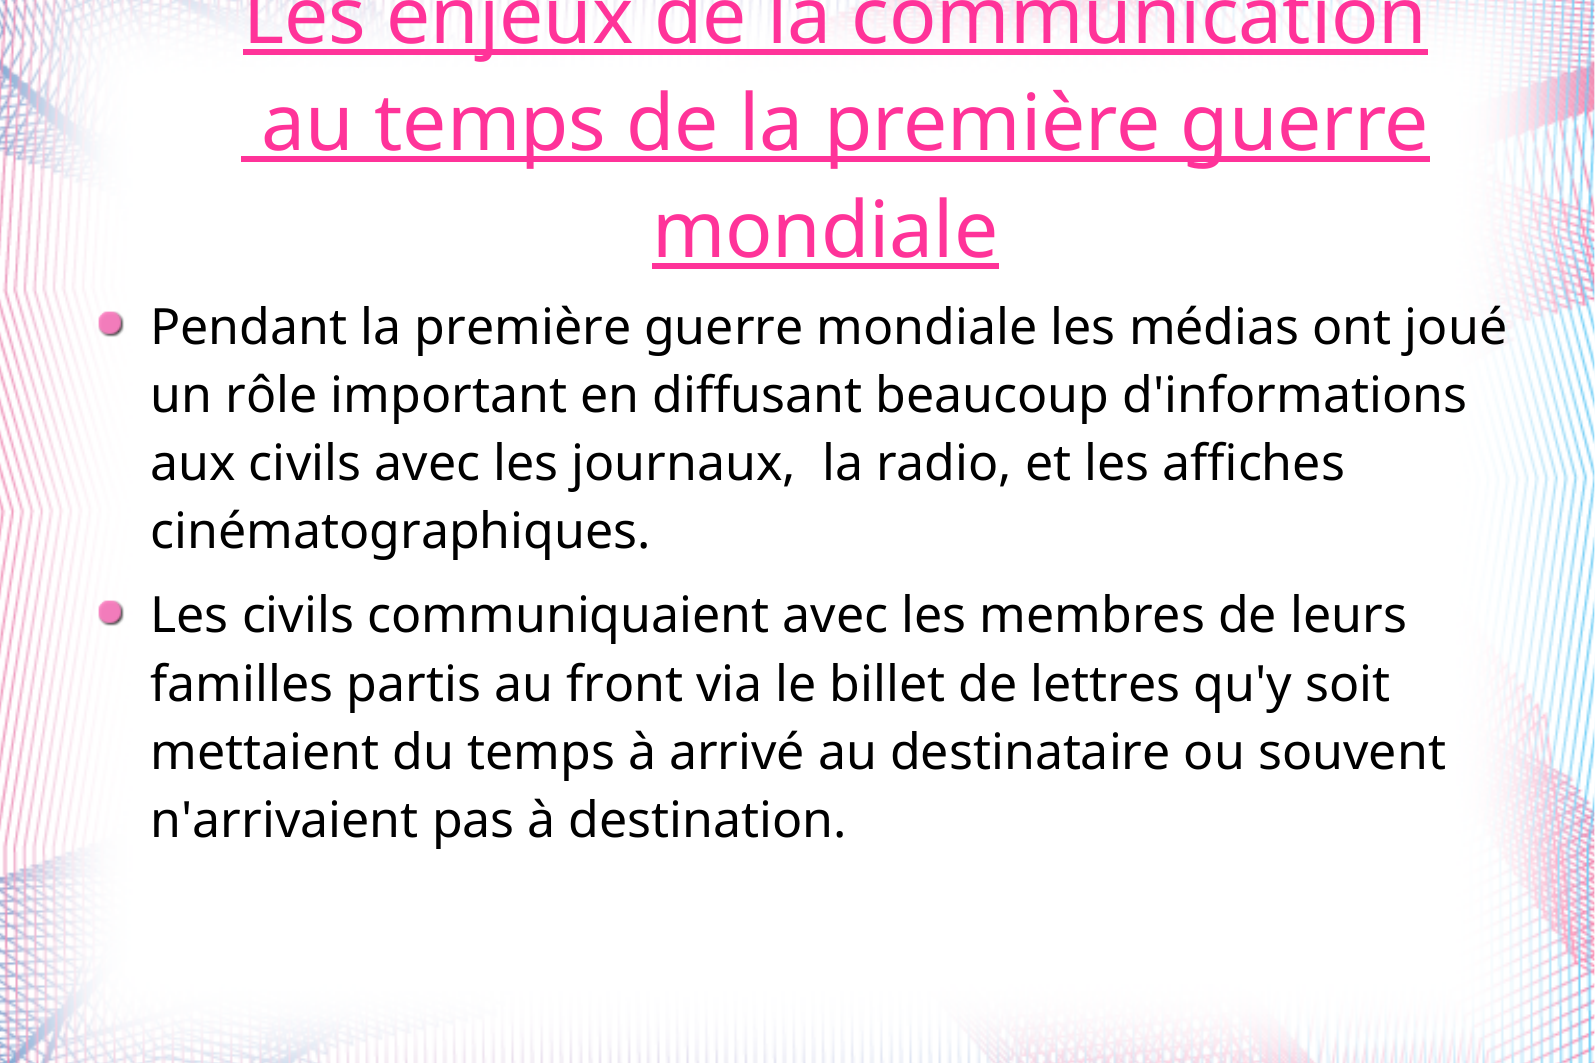

Les enjeux de la communication
 au temps de la première guerre mondiale
# Pendant la première guerre mondiale les médias ont joué un rôle important en diffusant beaucoup d'informations aux civils avec les journaux, la radio, et les affiches cinématographiques.
Les civils communiquaient avec les membres de leurs familles partis au front via le billet de lettres qu'y soit mettaient du temps à arrivé au destinataire ou souvent n'arrivaient pas à destination.